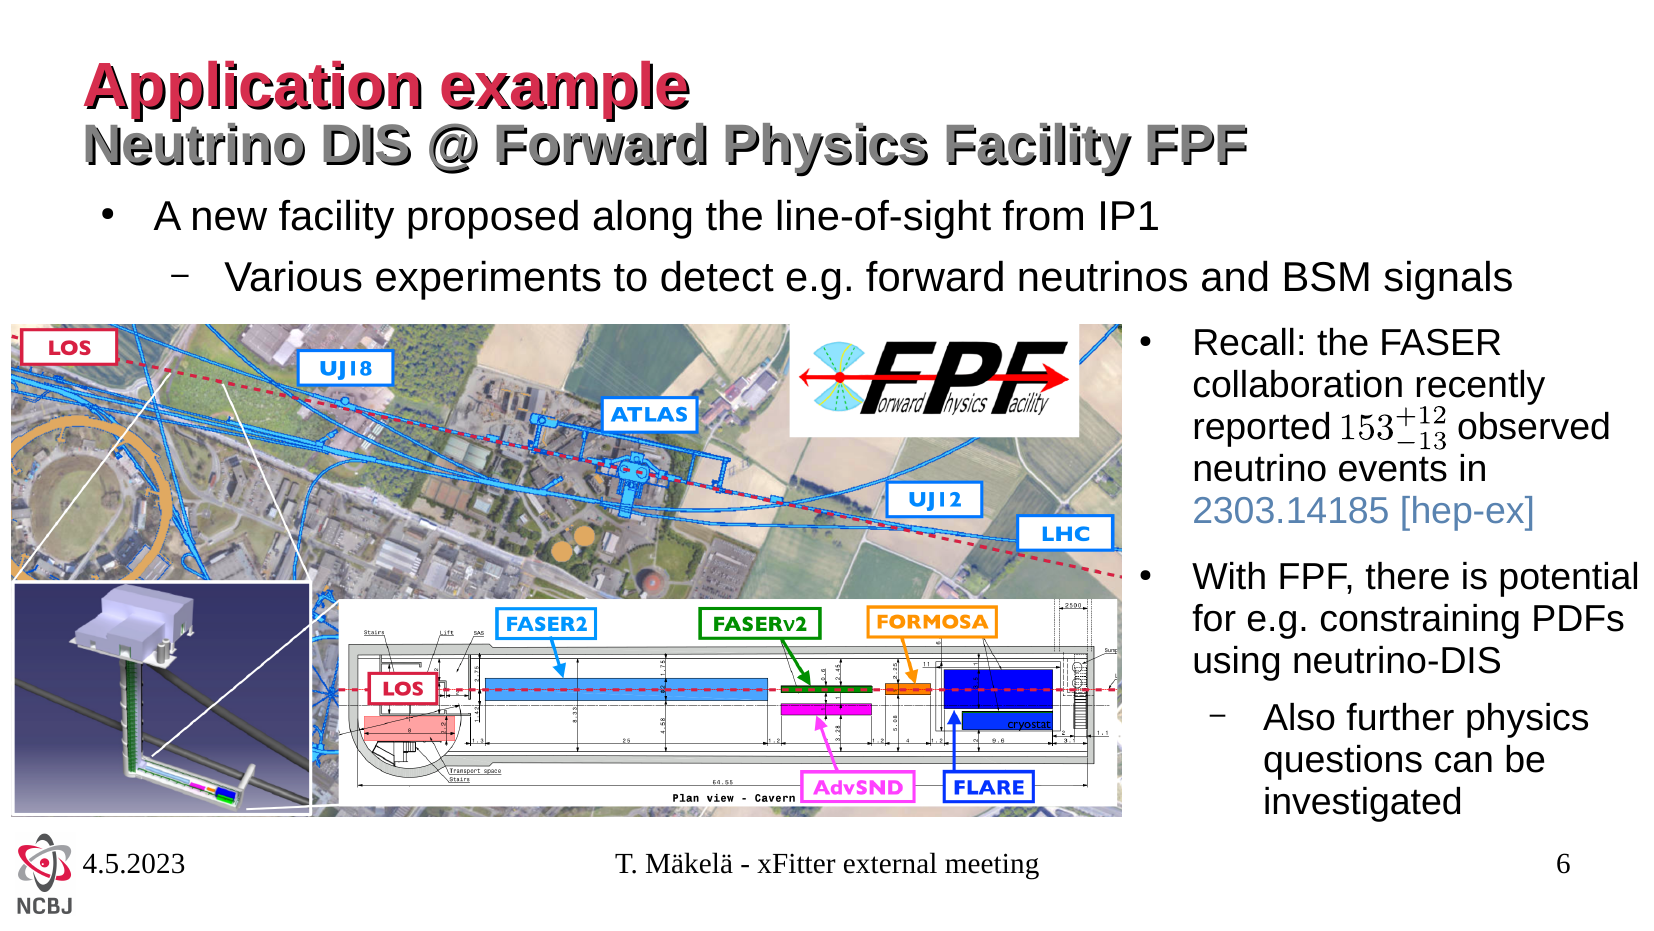

# Application example Neutrino DIS @ Forward Physics Facility FPF
A new facility proposed along the line-of-sight from IP1
Various experiments to detect e.g. forward neutrinos and BSM signals
Recall: the FASER collaboration recently reported observed neutrino events in 2303.14185 [hep-ex]
With FPF, there is potential for e.g. constraining PDFs using neutrino-DIS
Also further physics questions can be investigated
4.5.2023
T. Mäkelä - xFitter external meeting
6